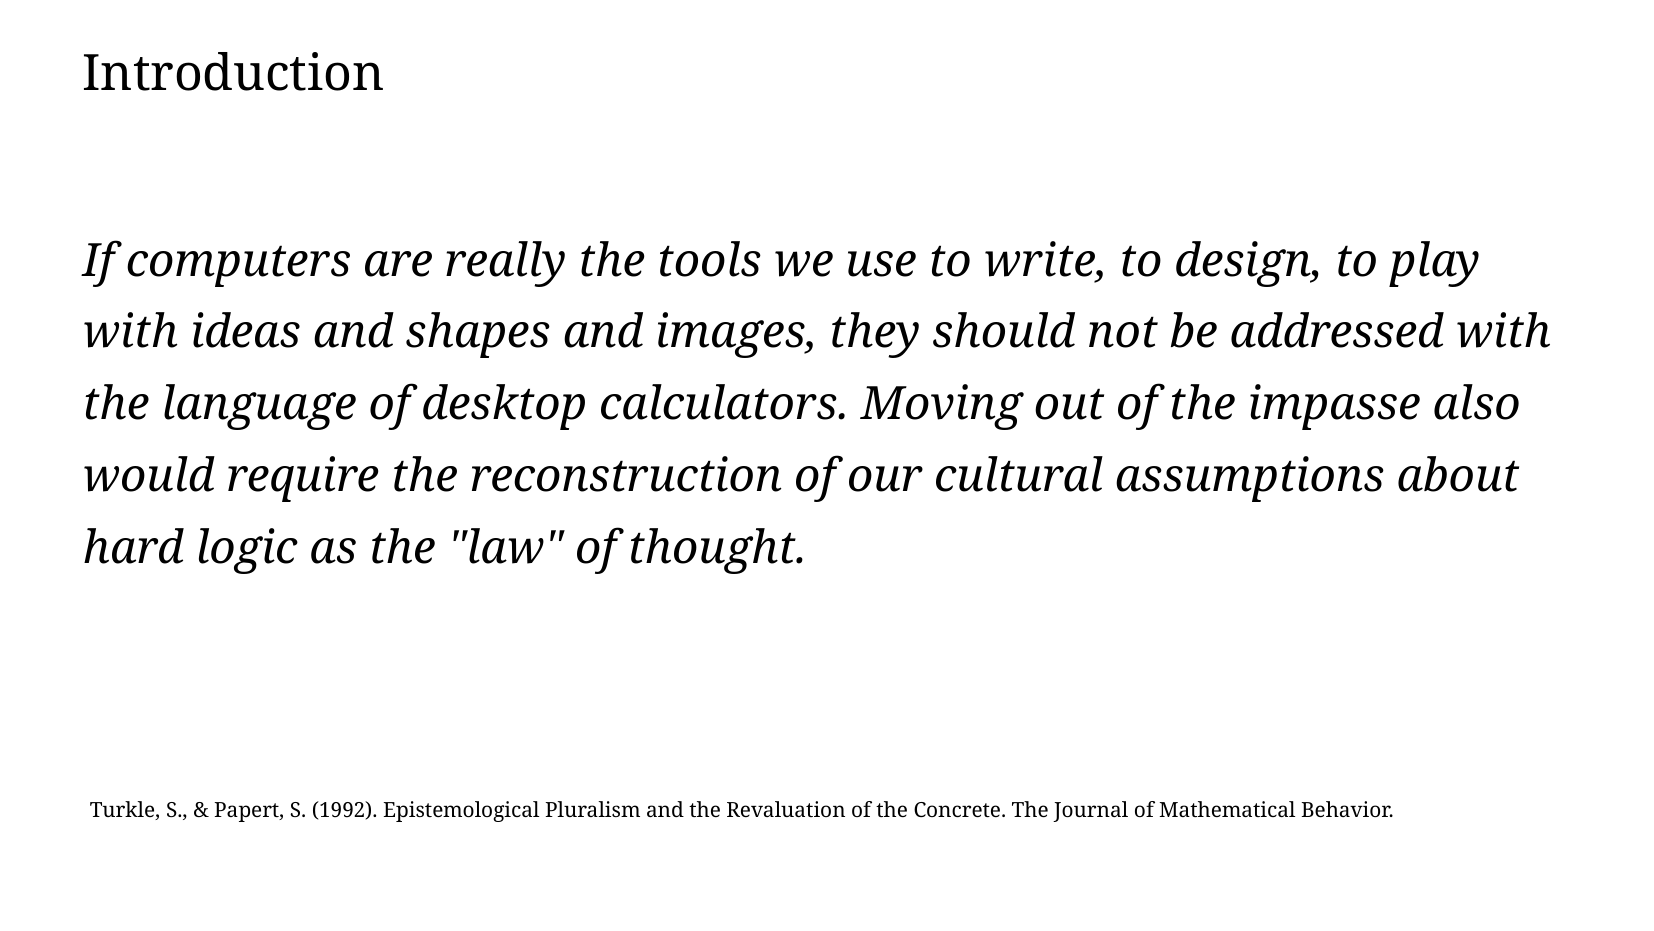

# Introduction
If computers are really the tools we use to write, to design, to play with ideas and shapes and images, they should not be addressed with the language of desktop calculators. Moving out of the impasse also would require the reconstruction of our cultural assumptions about hard logic as the "law" of thought.
Turkle, S., & Papert, S. (1992). Epistemological Pluralism and the Revaluation of the Concrete. The Journal of Mathematical Behavior.